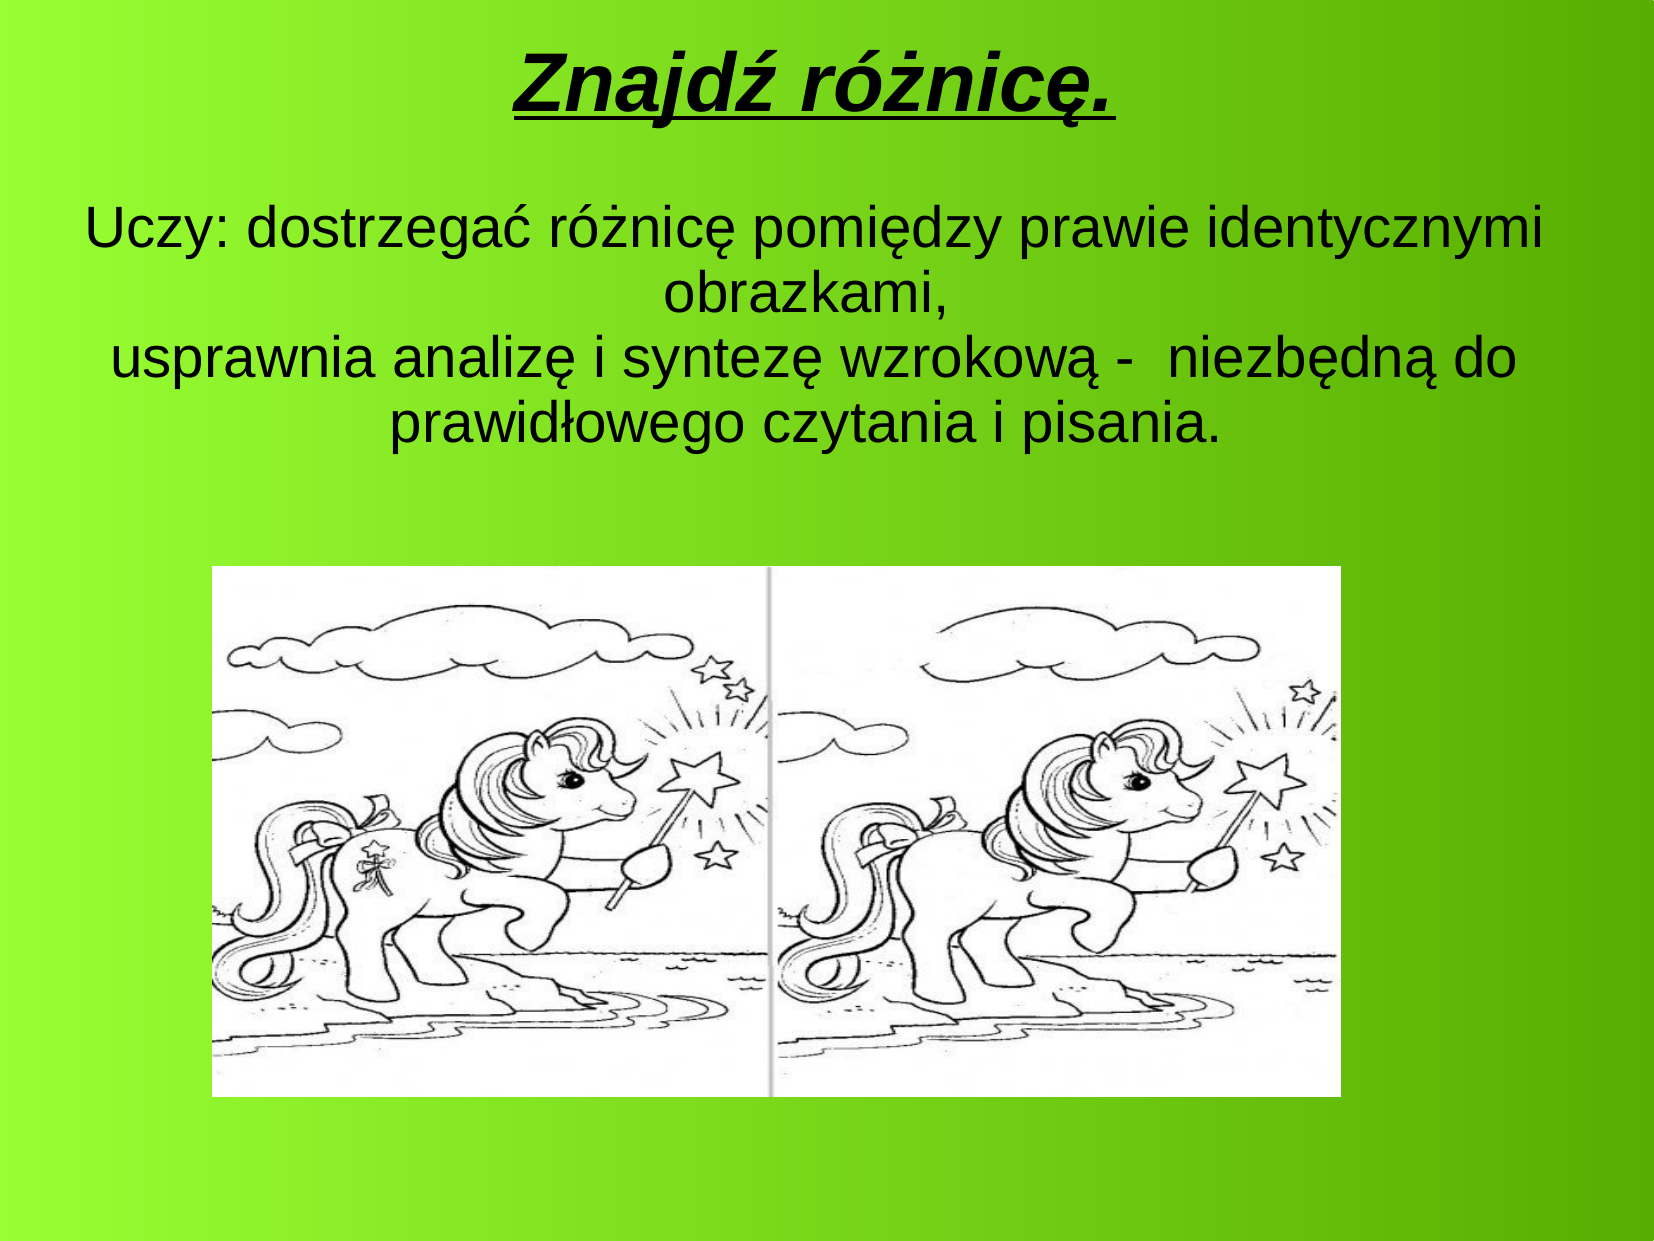

# Znajdź różnicę. Uczy: dostrzegać różnicę pomiędzy prawie identycznymi obrazkami, usprawnia analizę i syntezę wzrokową - niezbędną do prawidłowego czytania i pisania.